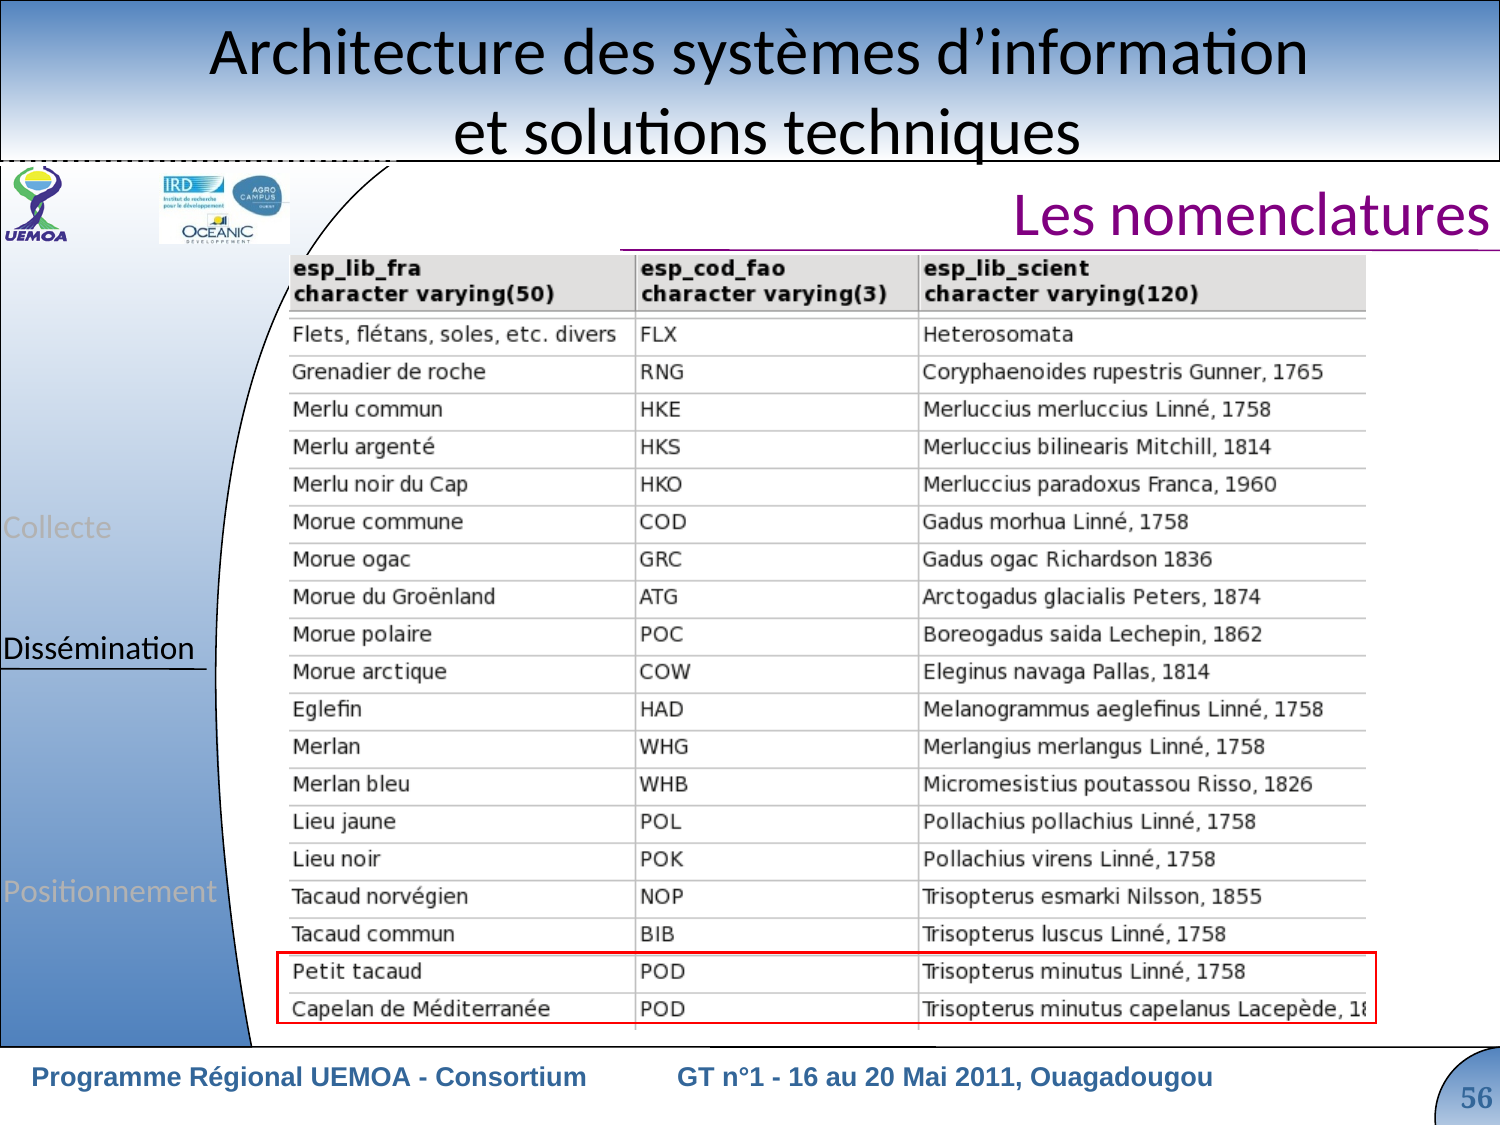

Architecture des systèmes d’information
et solutions techniques
Les nomenclatures
Collecte
Dissémination
Positionnement